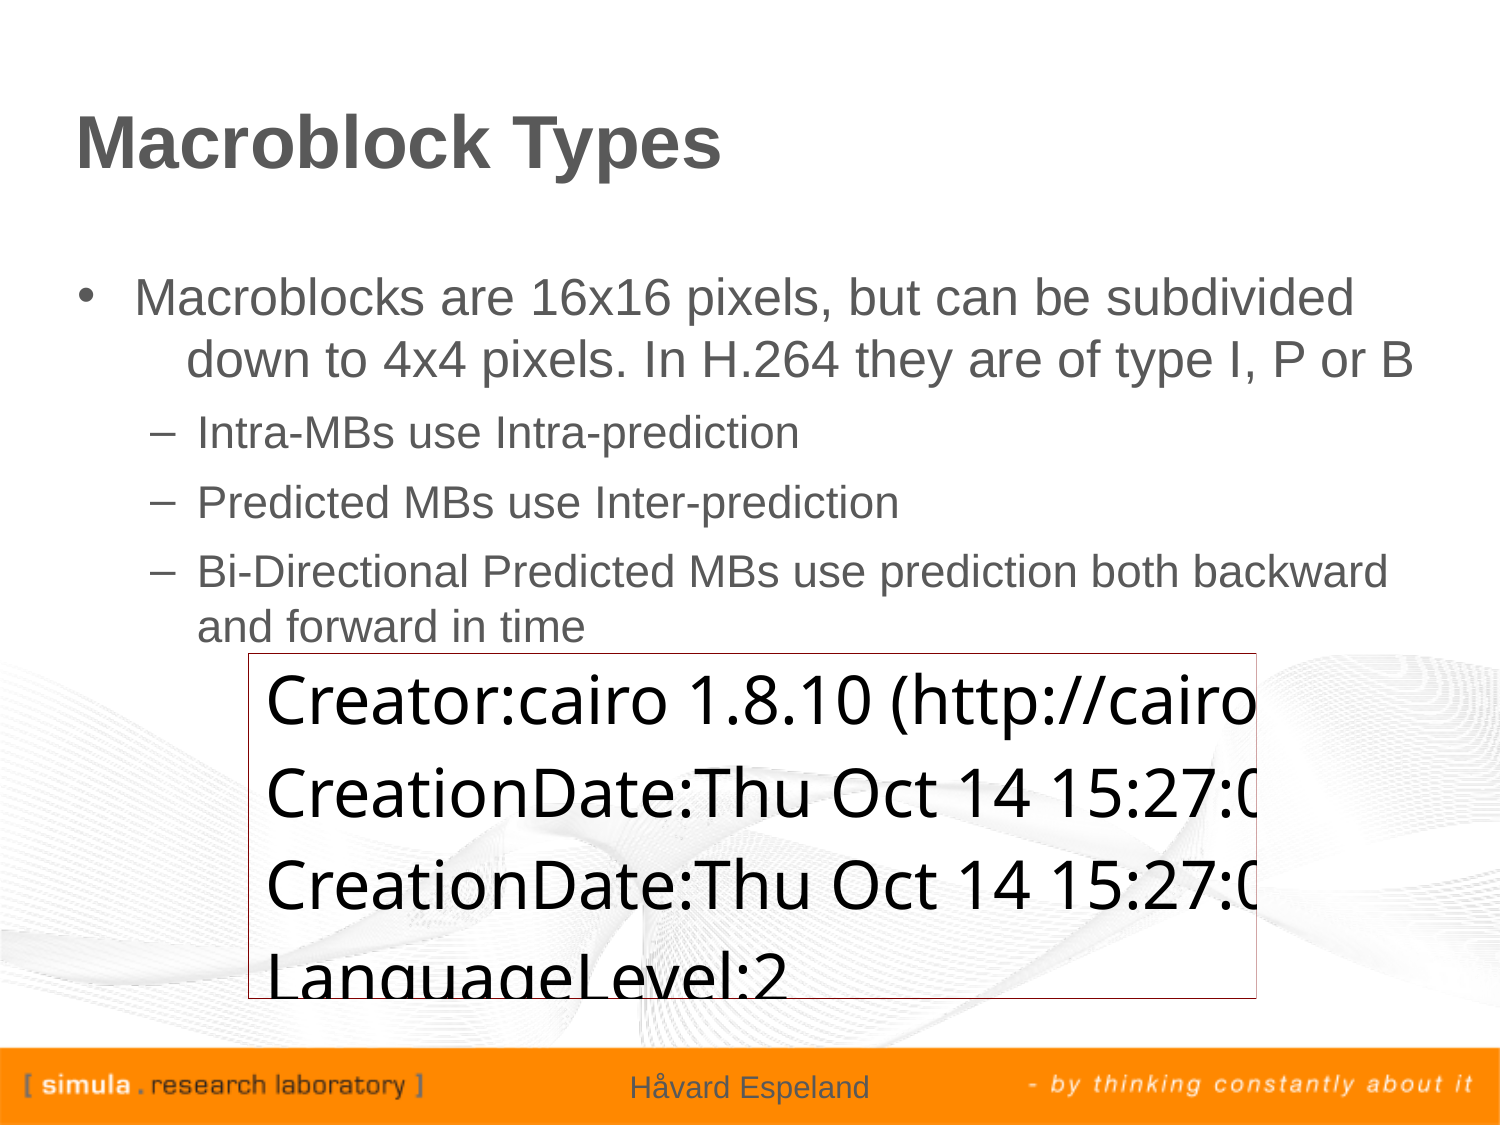

# Macroblock Types
Macroblocks are 16x16 pixels, but can be subdivided down to 4x4 pixels. In H.264 they are of type I, P or B
Intra-MBs use Intra-prediction
Predicted MBs use Inter-prediction
Bi-Directional Predicted MBs use prediction both backward and forward in time